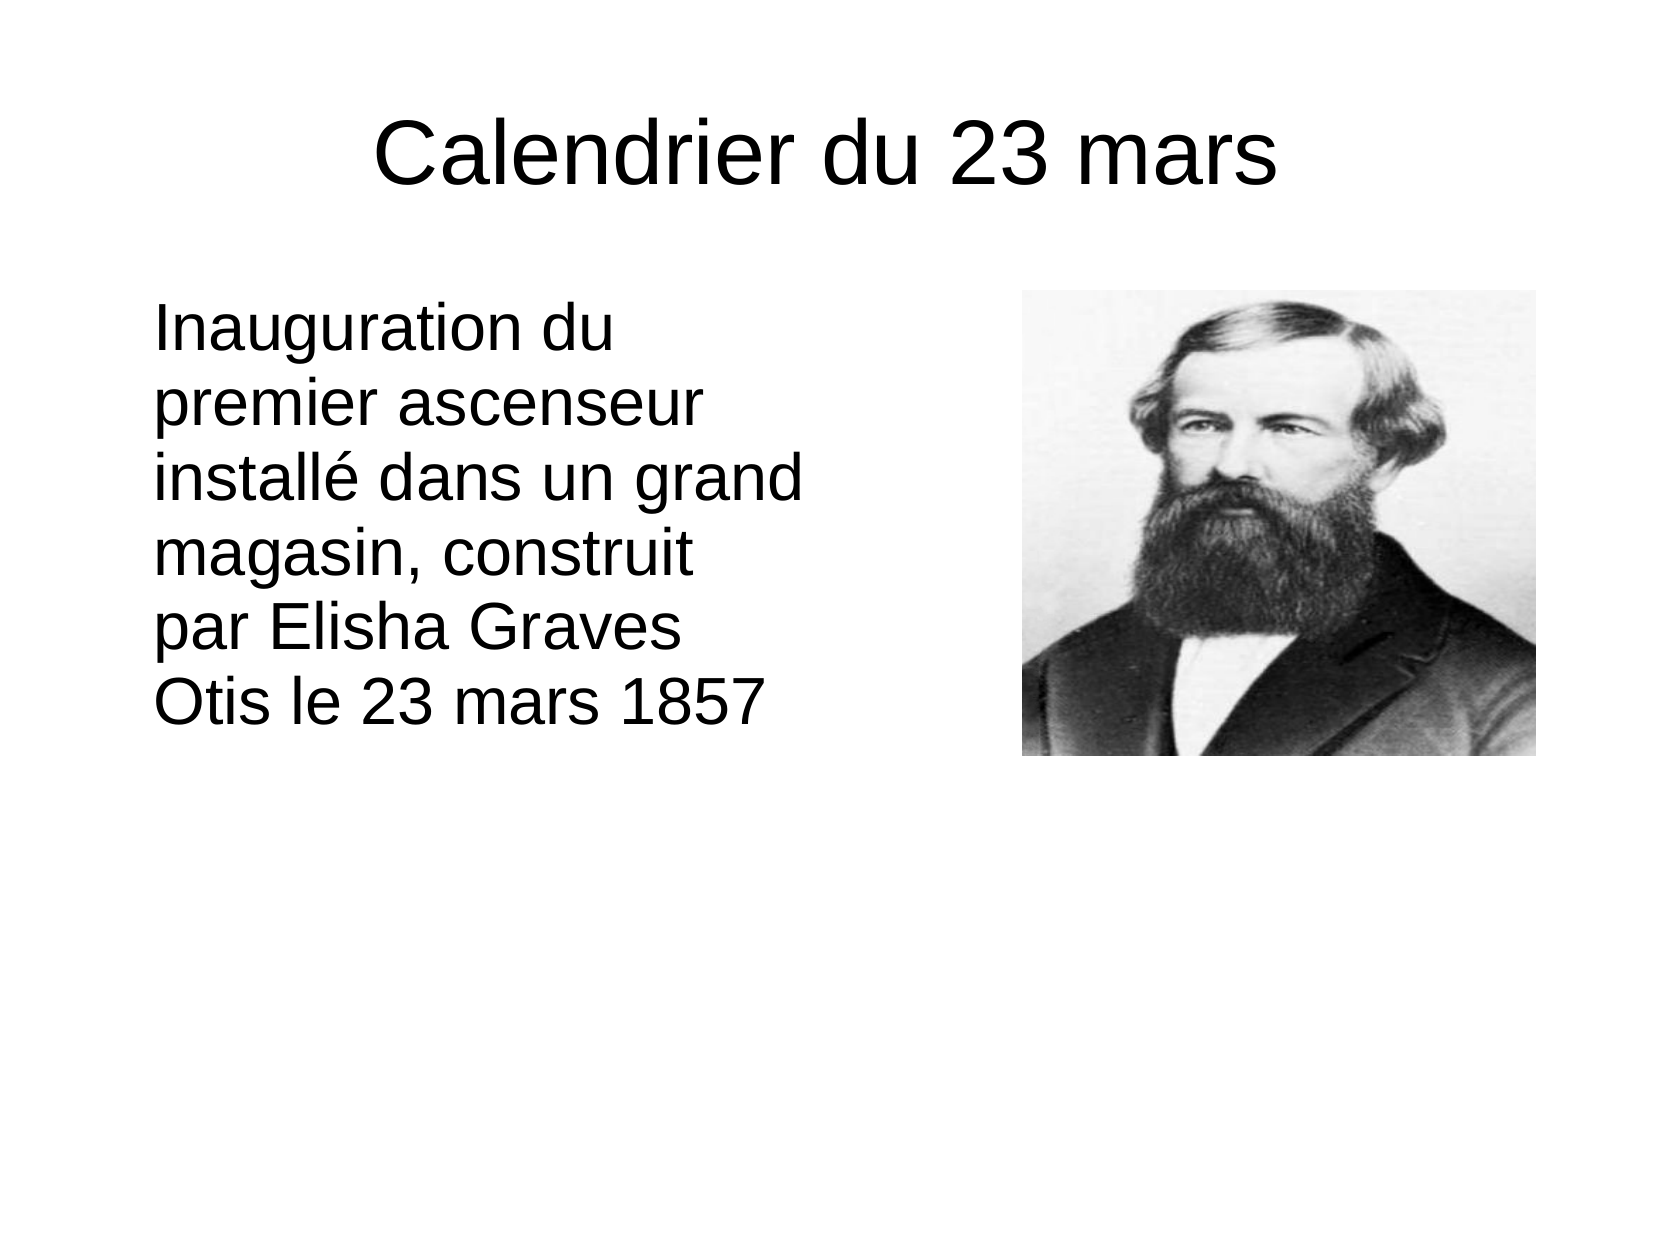

# Calendrier du 23 mars
Inauguration du premier ascenseur installé dans un grand magasin, construit par Elisha Graves Otis le 23 mars 1857